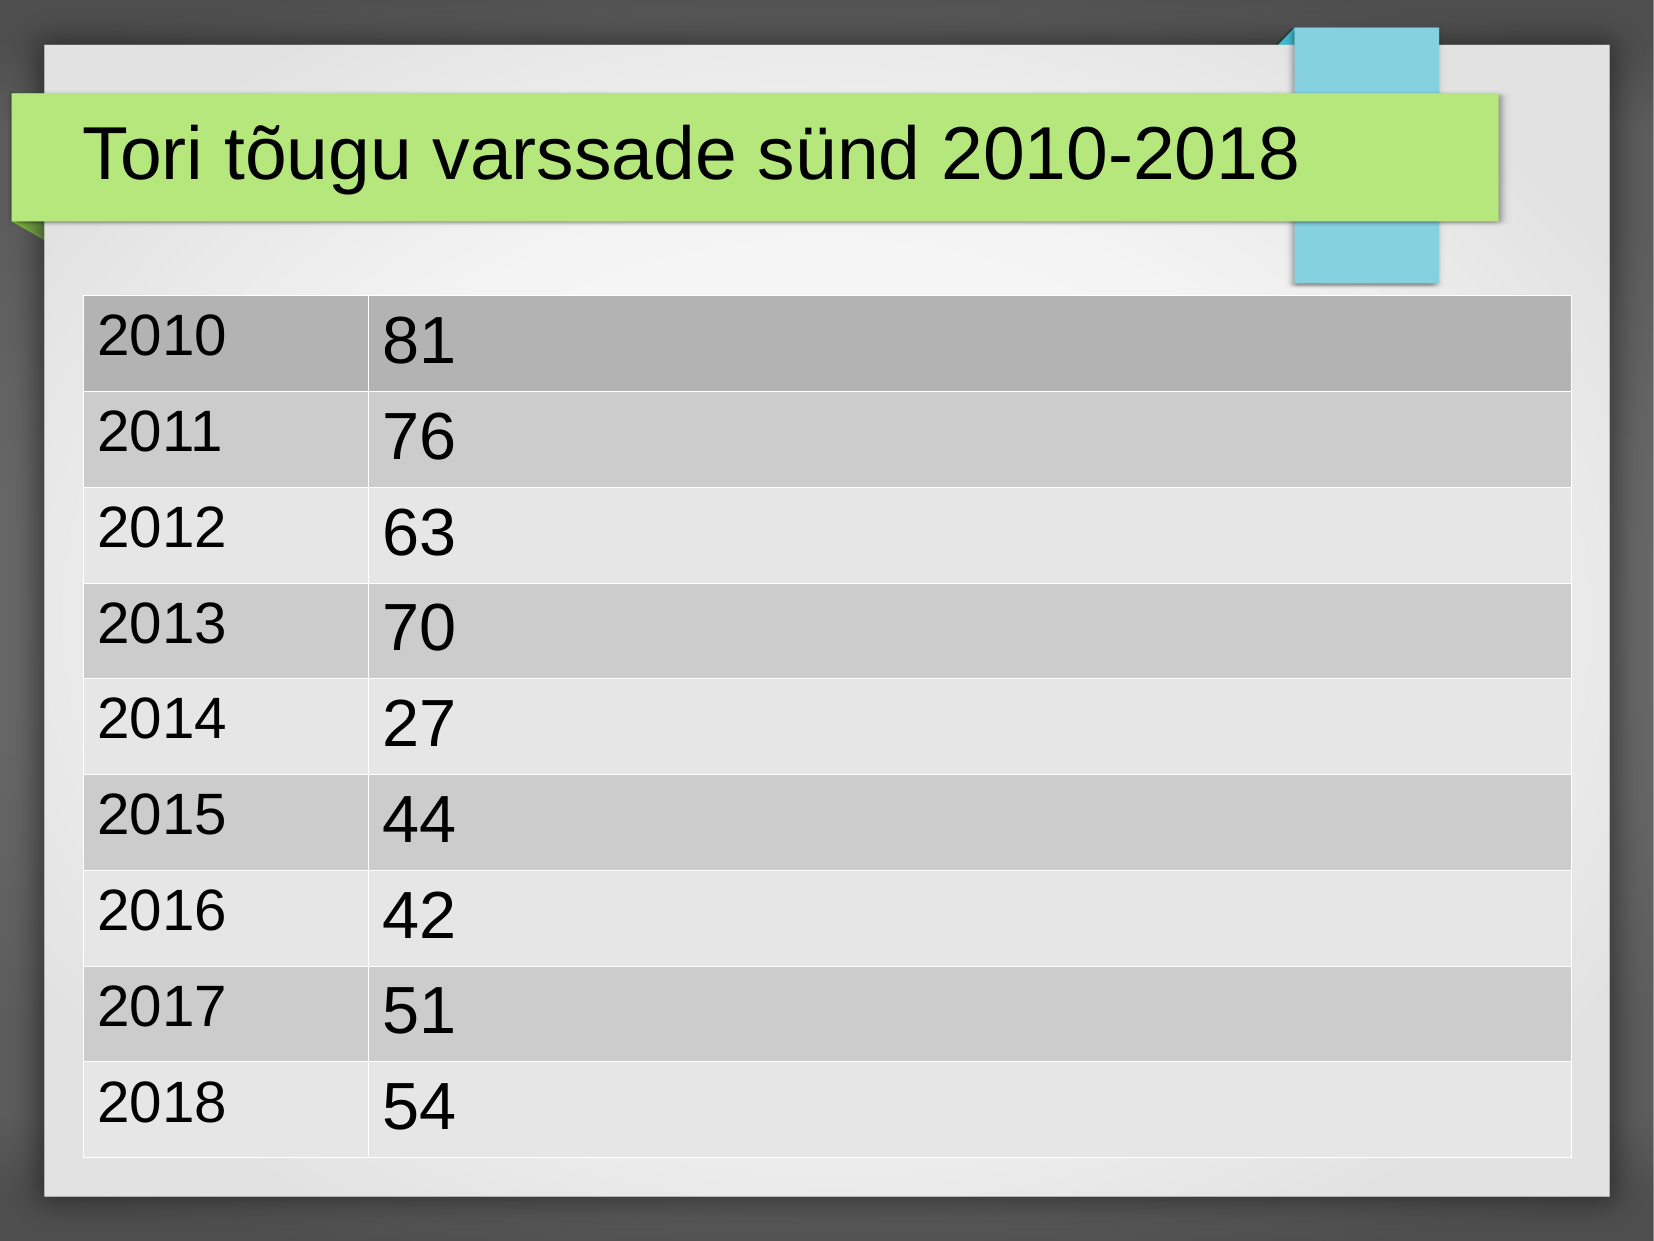

# Tori tõugu varssade sünd 2010-2018
| 2010 | 81 |
| --- | --- |
| 2011 | 76 |
| 2012 | 63 |
| 2013 | 70 |
| 2014 | 27 |
| 2015 | 44 |
| 2016 | 42 |
| 2017 | 51 |
| 2018 | 54 |